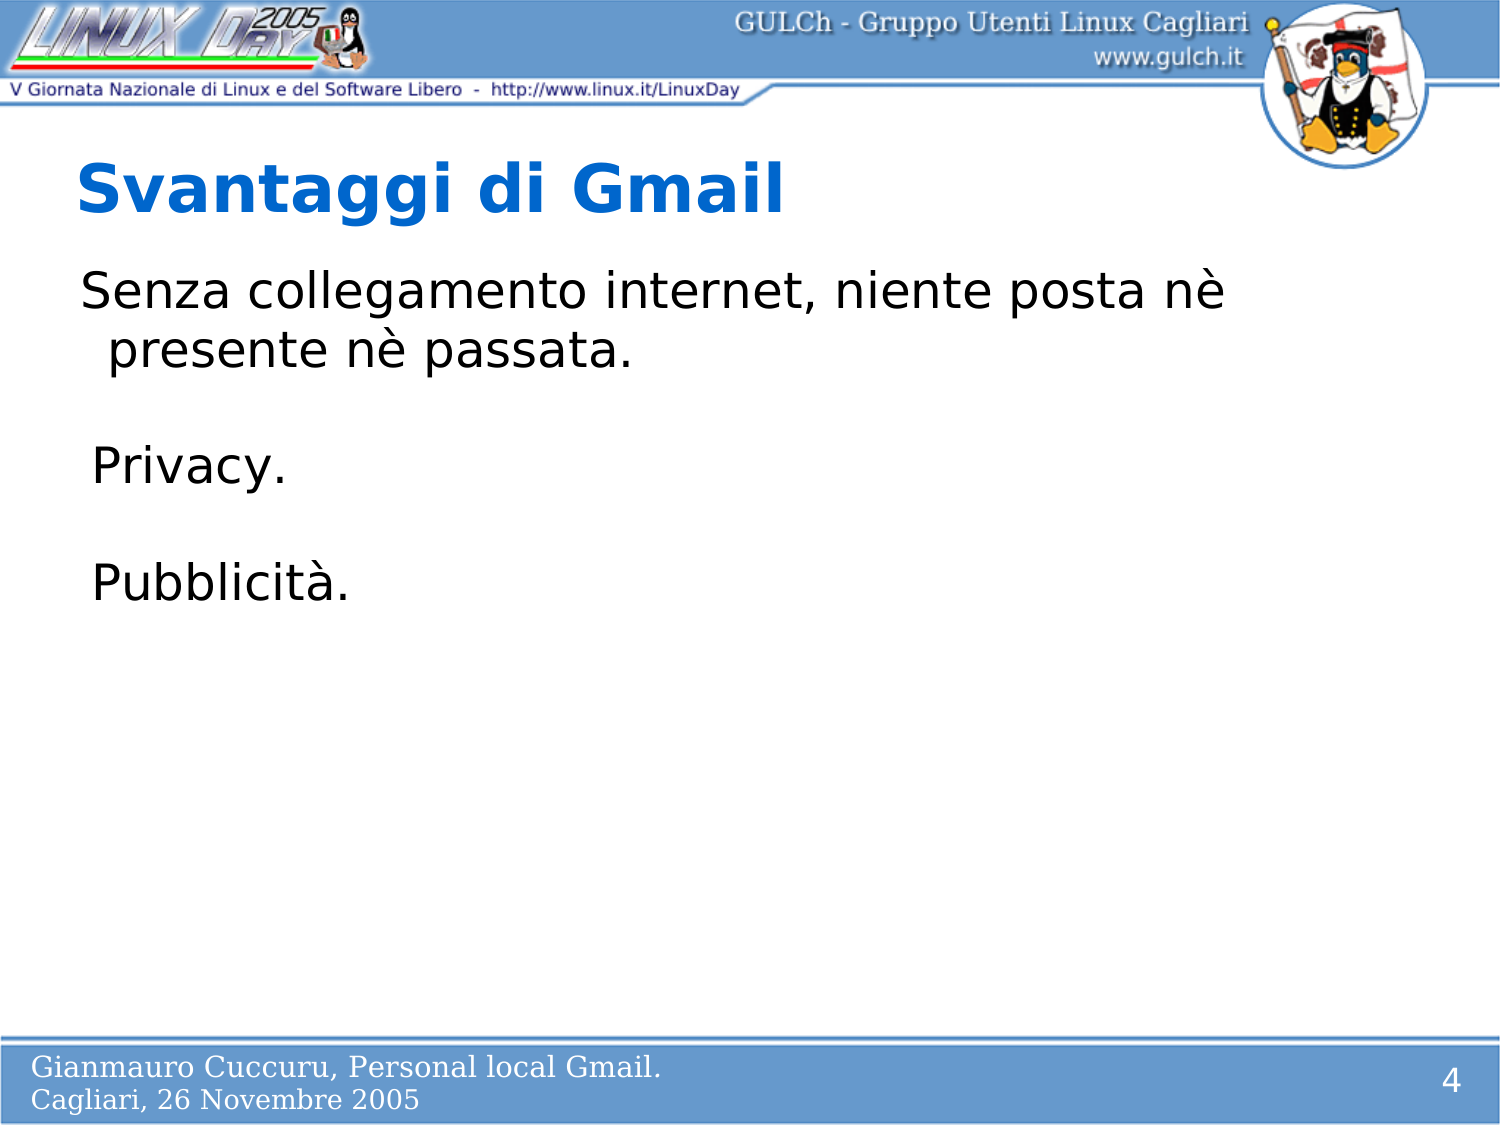

Svantaggi di Gmail
Senza collegamento internet, niente posta nè presente nè passata.
 Privacy.
 Pubblicità.